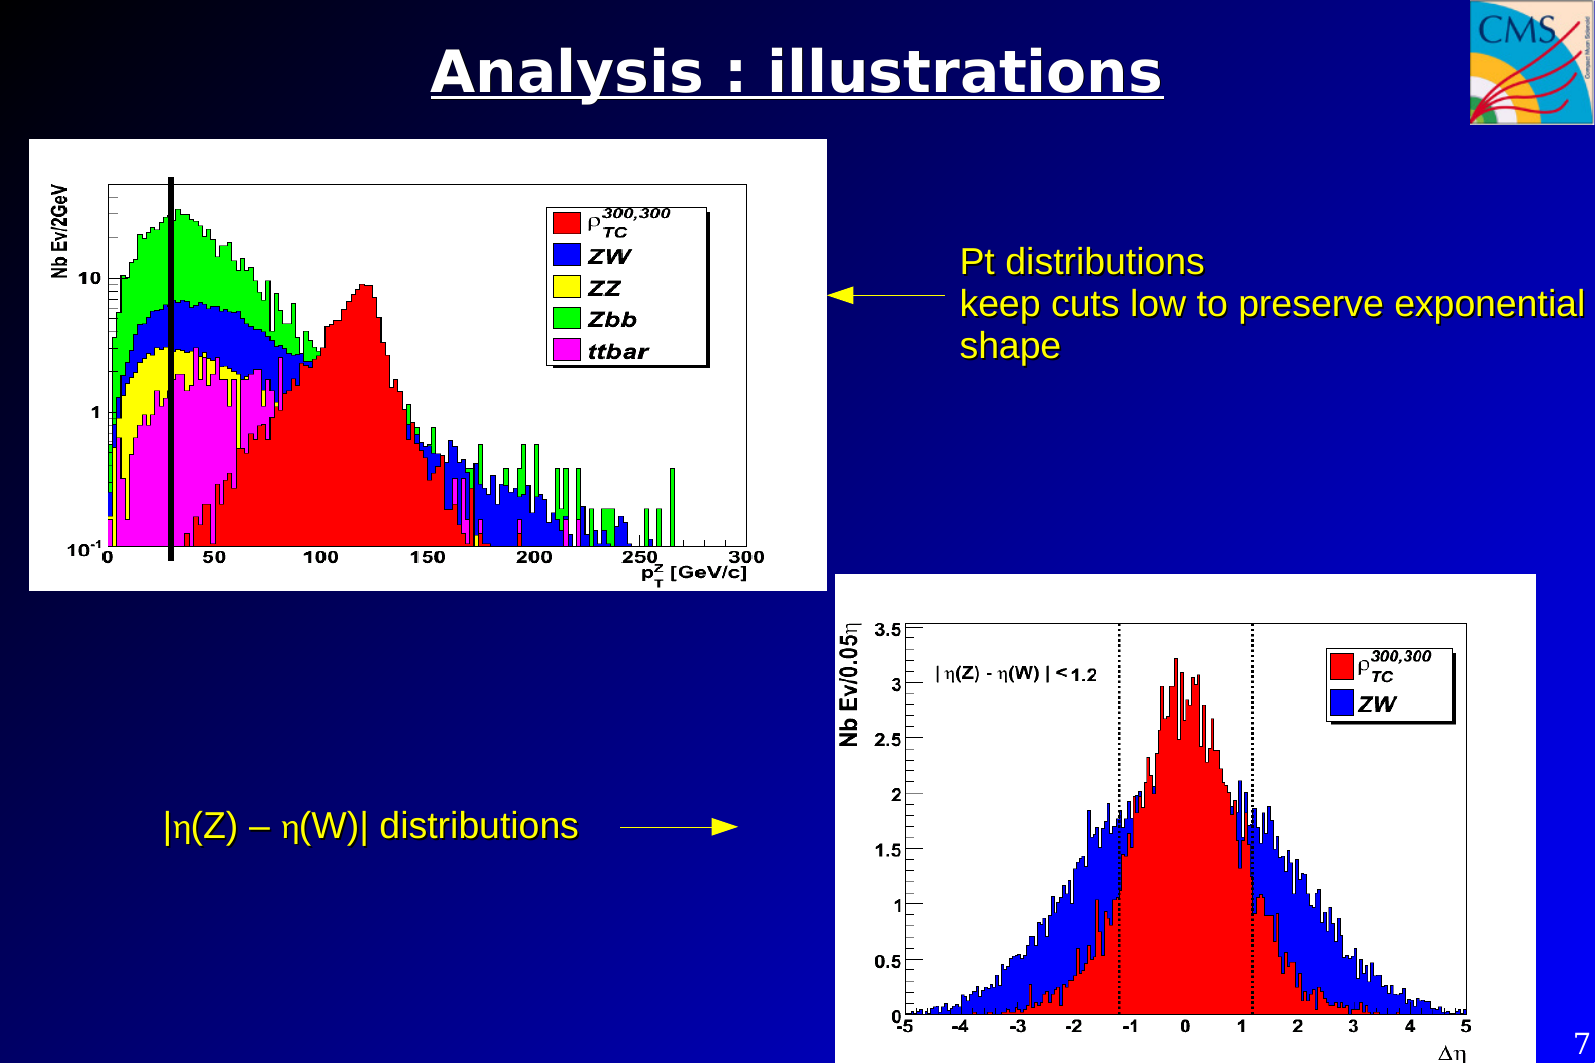

# Analysis : illustrations
Pt distributions
keep cuts low to preserve exponential
shape
|(Z) – (W)| distributions
7